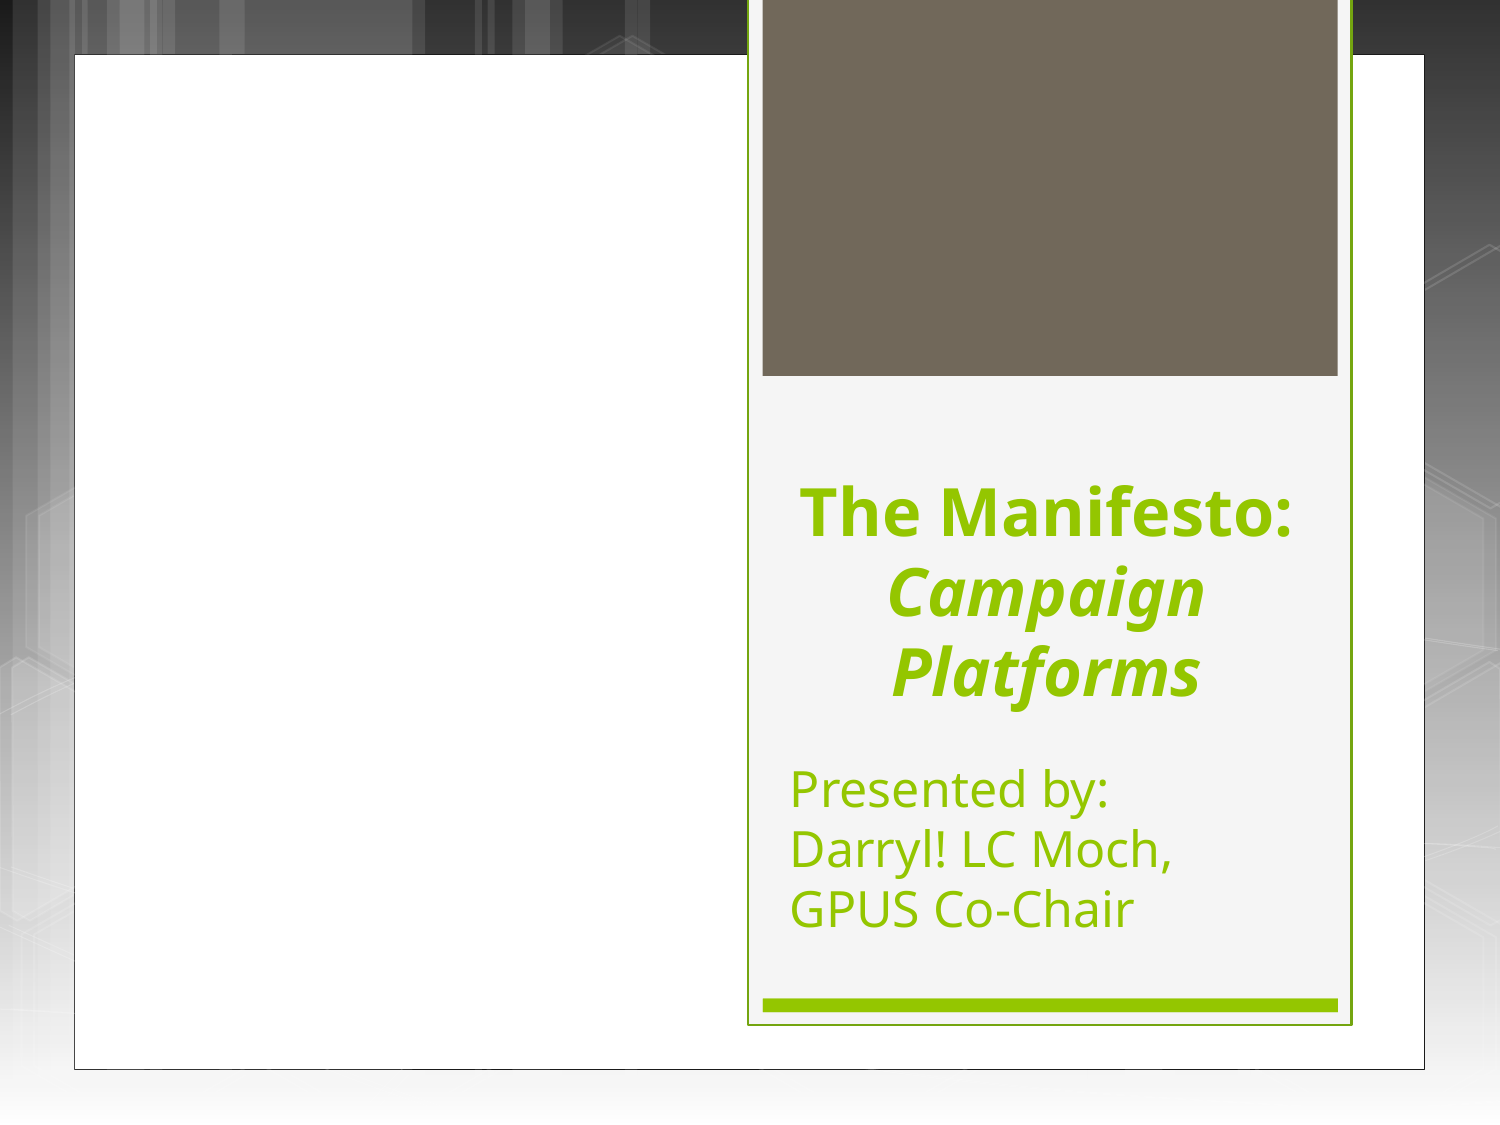

# The Manifesto: Campaign Platforms
Presented by:
Darryl! LC Moch,
GPUS Co-Chair